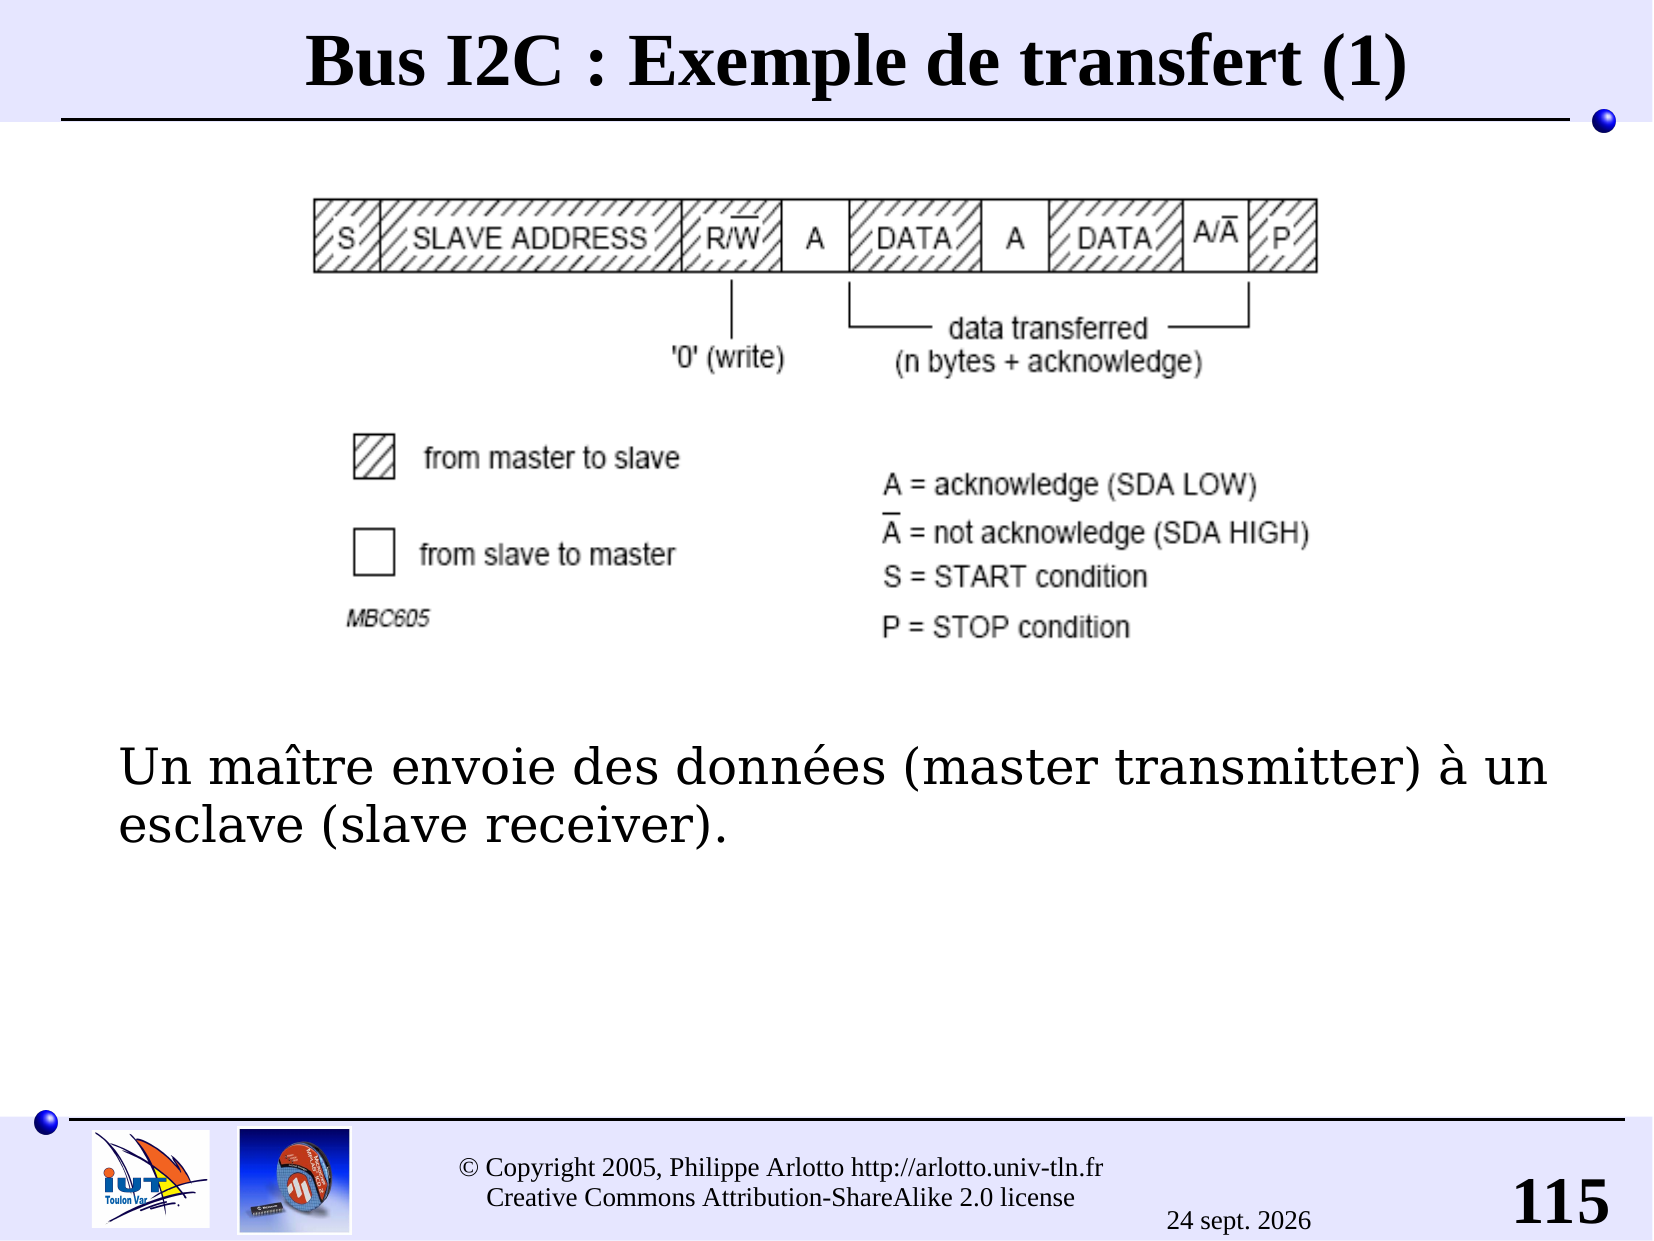

# Bus I2C : Exemple de transfert (1)
Un maître envoie des données (master transmitter) à un
esclave (slave receiver).